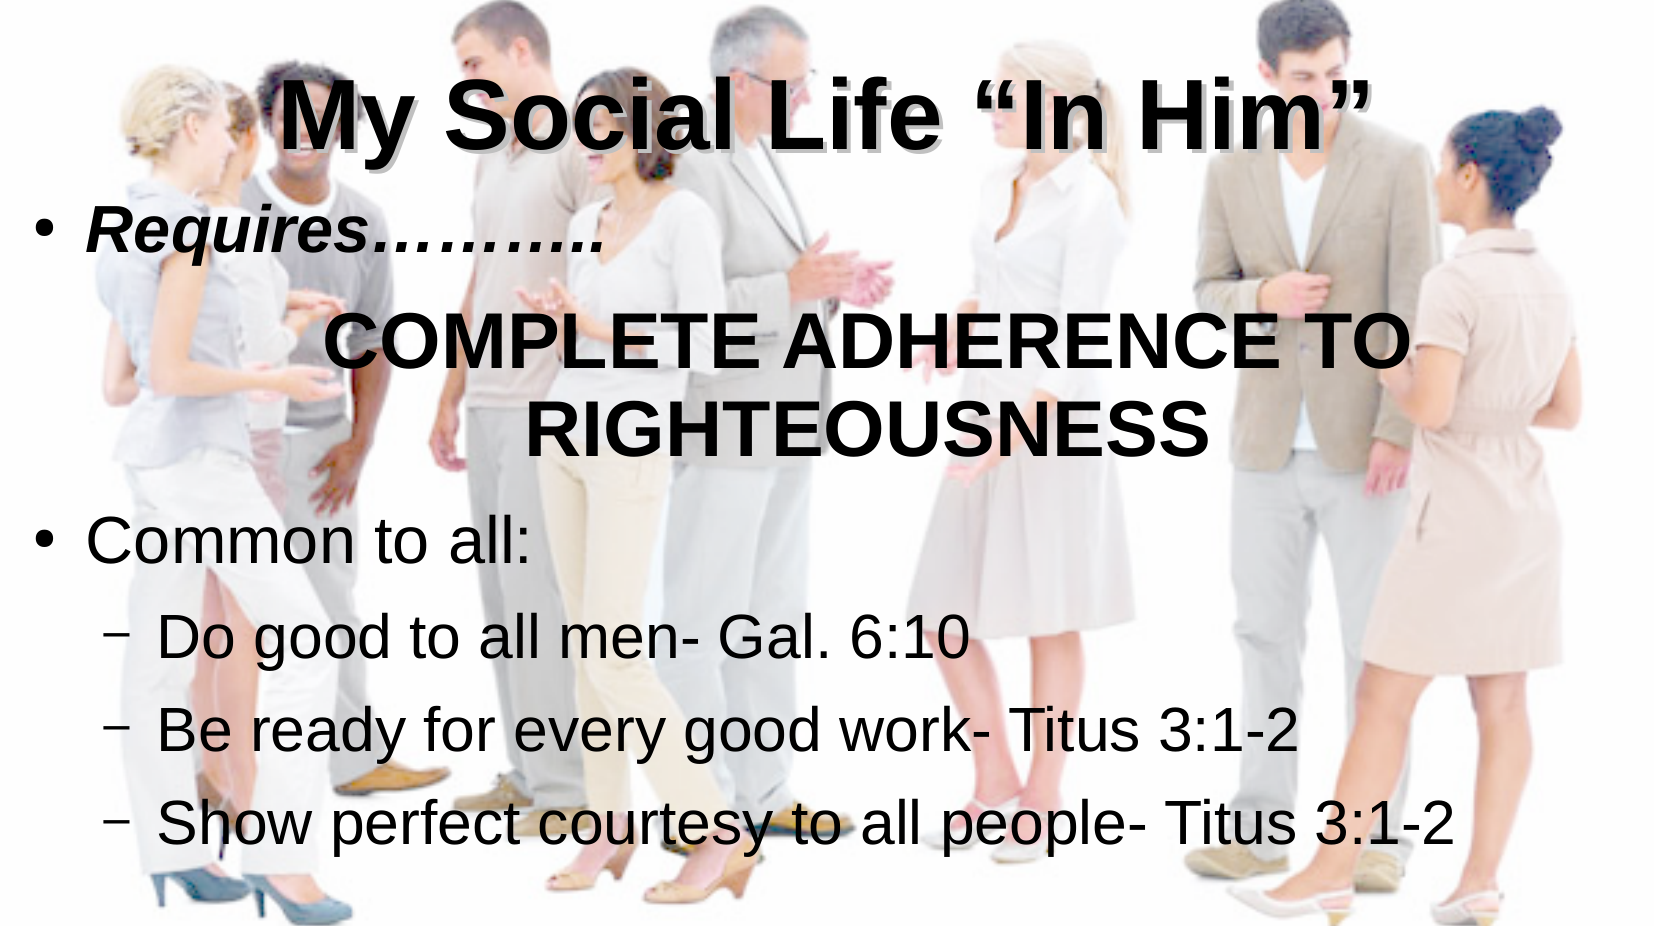

# My Social Life “In Him”
Requires………..
COMPLETE ADHERENCE TO RIGHTEOUSNESS
Common to all:
Do good to all men- Gal. 6:10
Be ready for every good work- Titus 3:1-2
Show perfect courtesy to all people- Titus 3:1-2